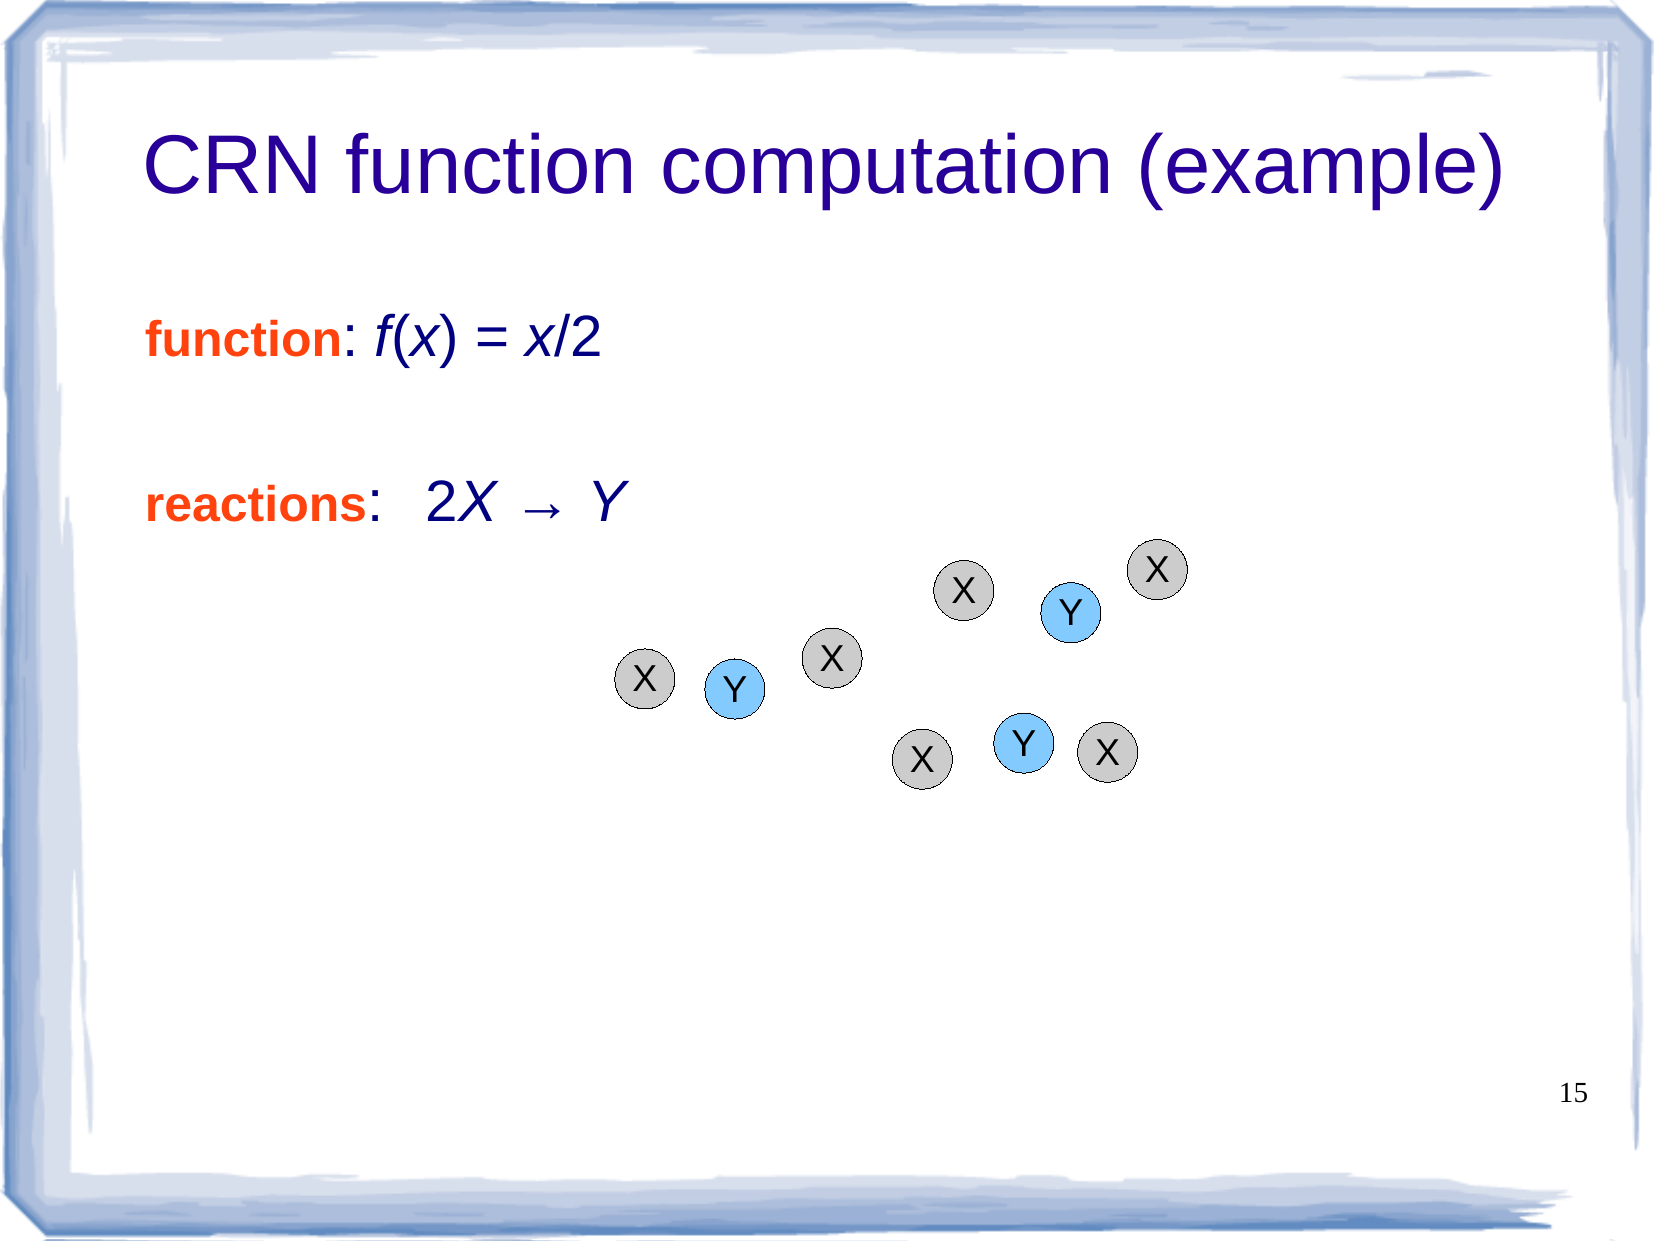

# CRN function computation (example)
function: f(x) = x/2
reactions:
2X → Y
X
X
Y
X
X
Y
Y
X
X
15